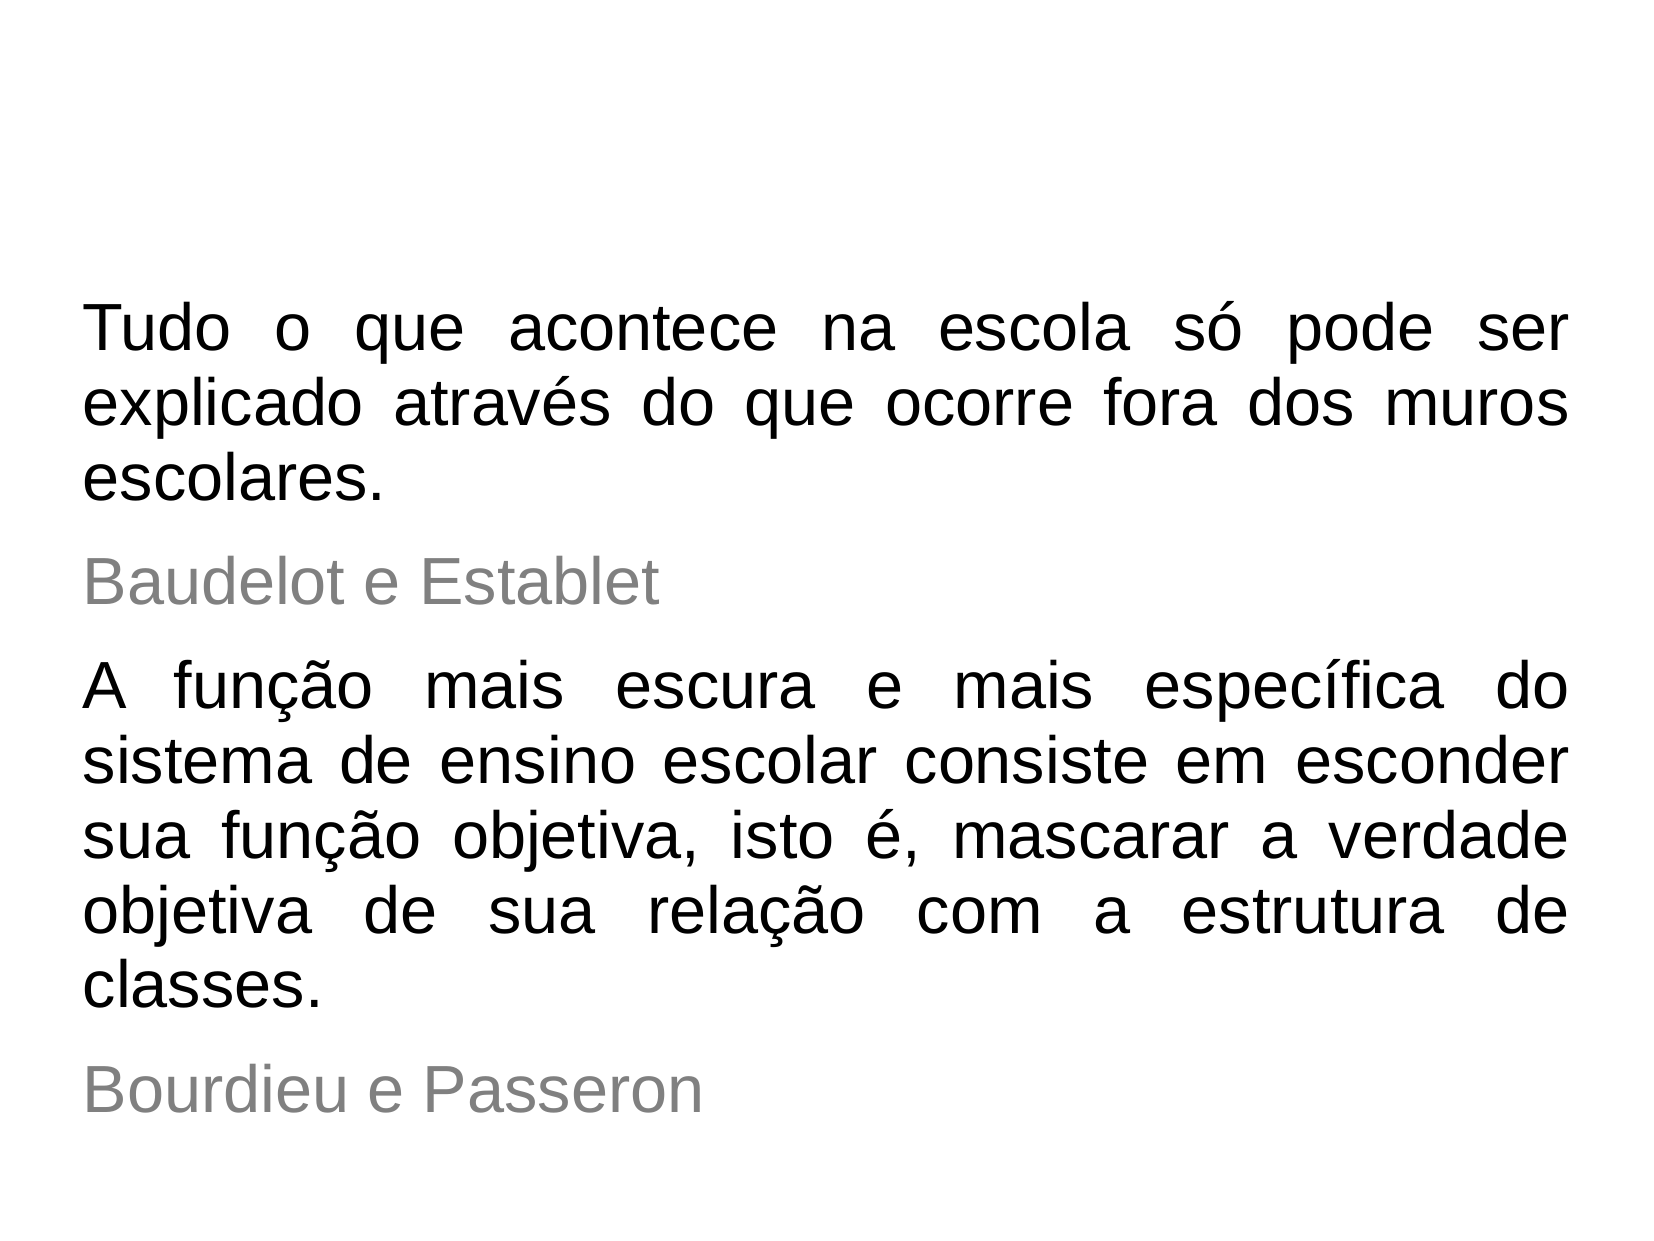

#
Tudo o que acontece na escola só pode ser explicado através do que ocorre fora dos muros escolares.
Baudelot e Establet
A função mais escura e mais específica do sistema de ensino escolar consiste em esconder sua função objetiva, isto é, mascarar a verdade objetiva de sua relação com a estrutura de classes.
Bourdieu e Passeron